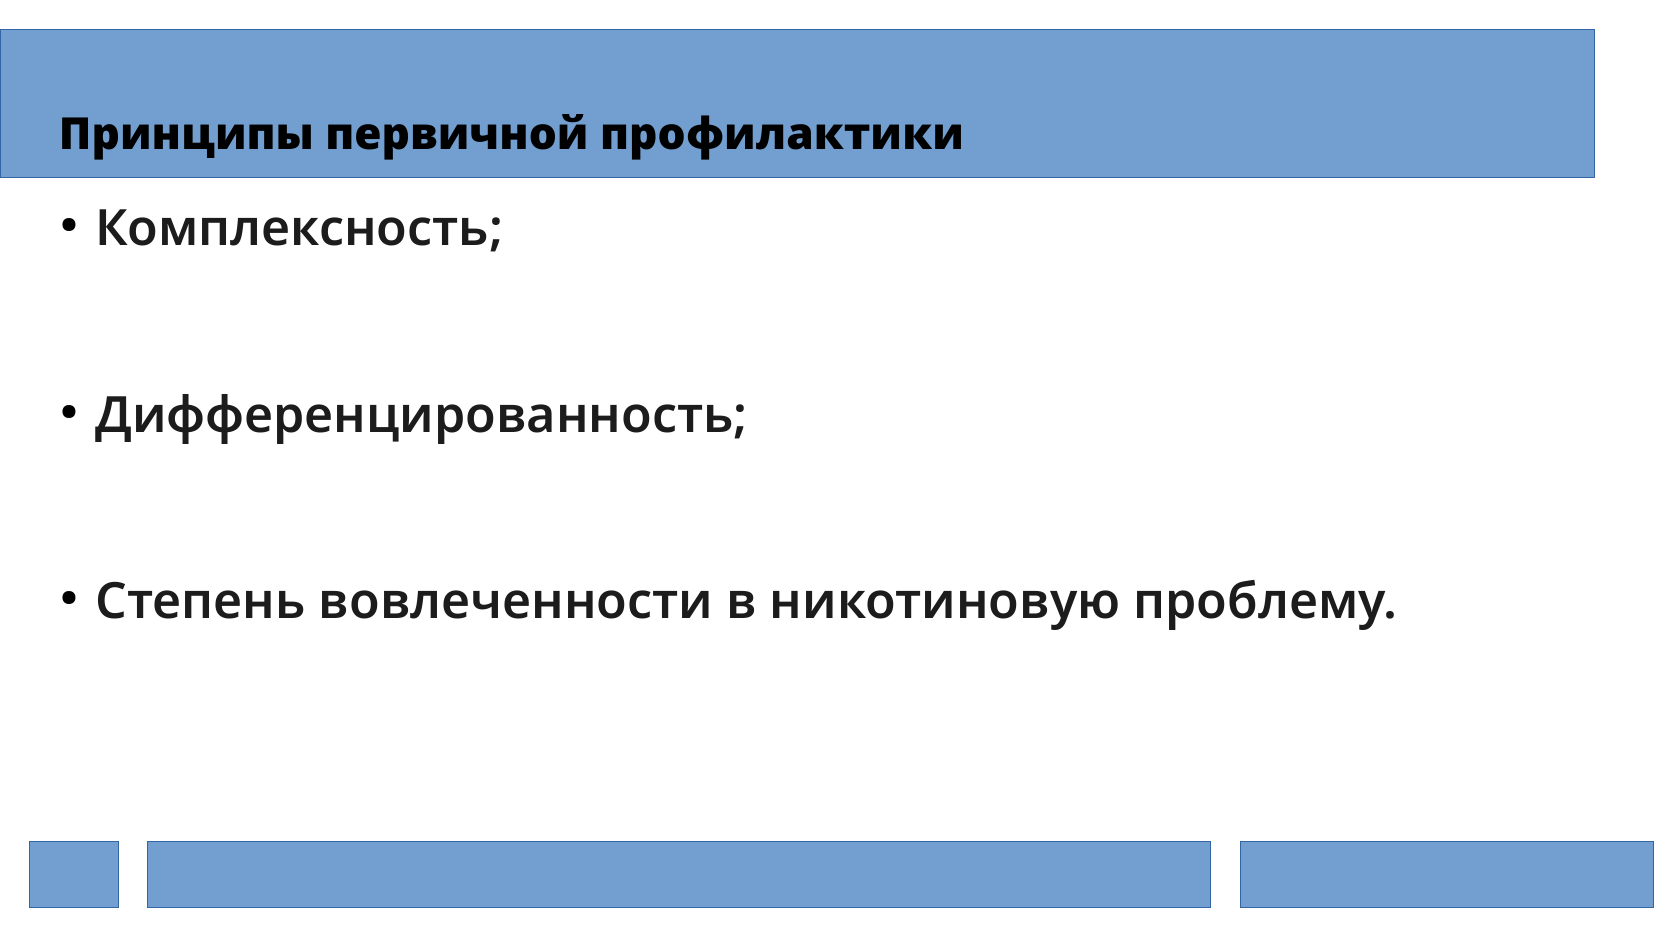

# Принципы первичной профилактики
Комплексность;
Дифференцированность;
Степень вовлеченности в никотиновую проблему.